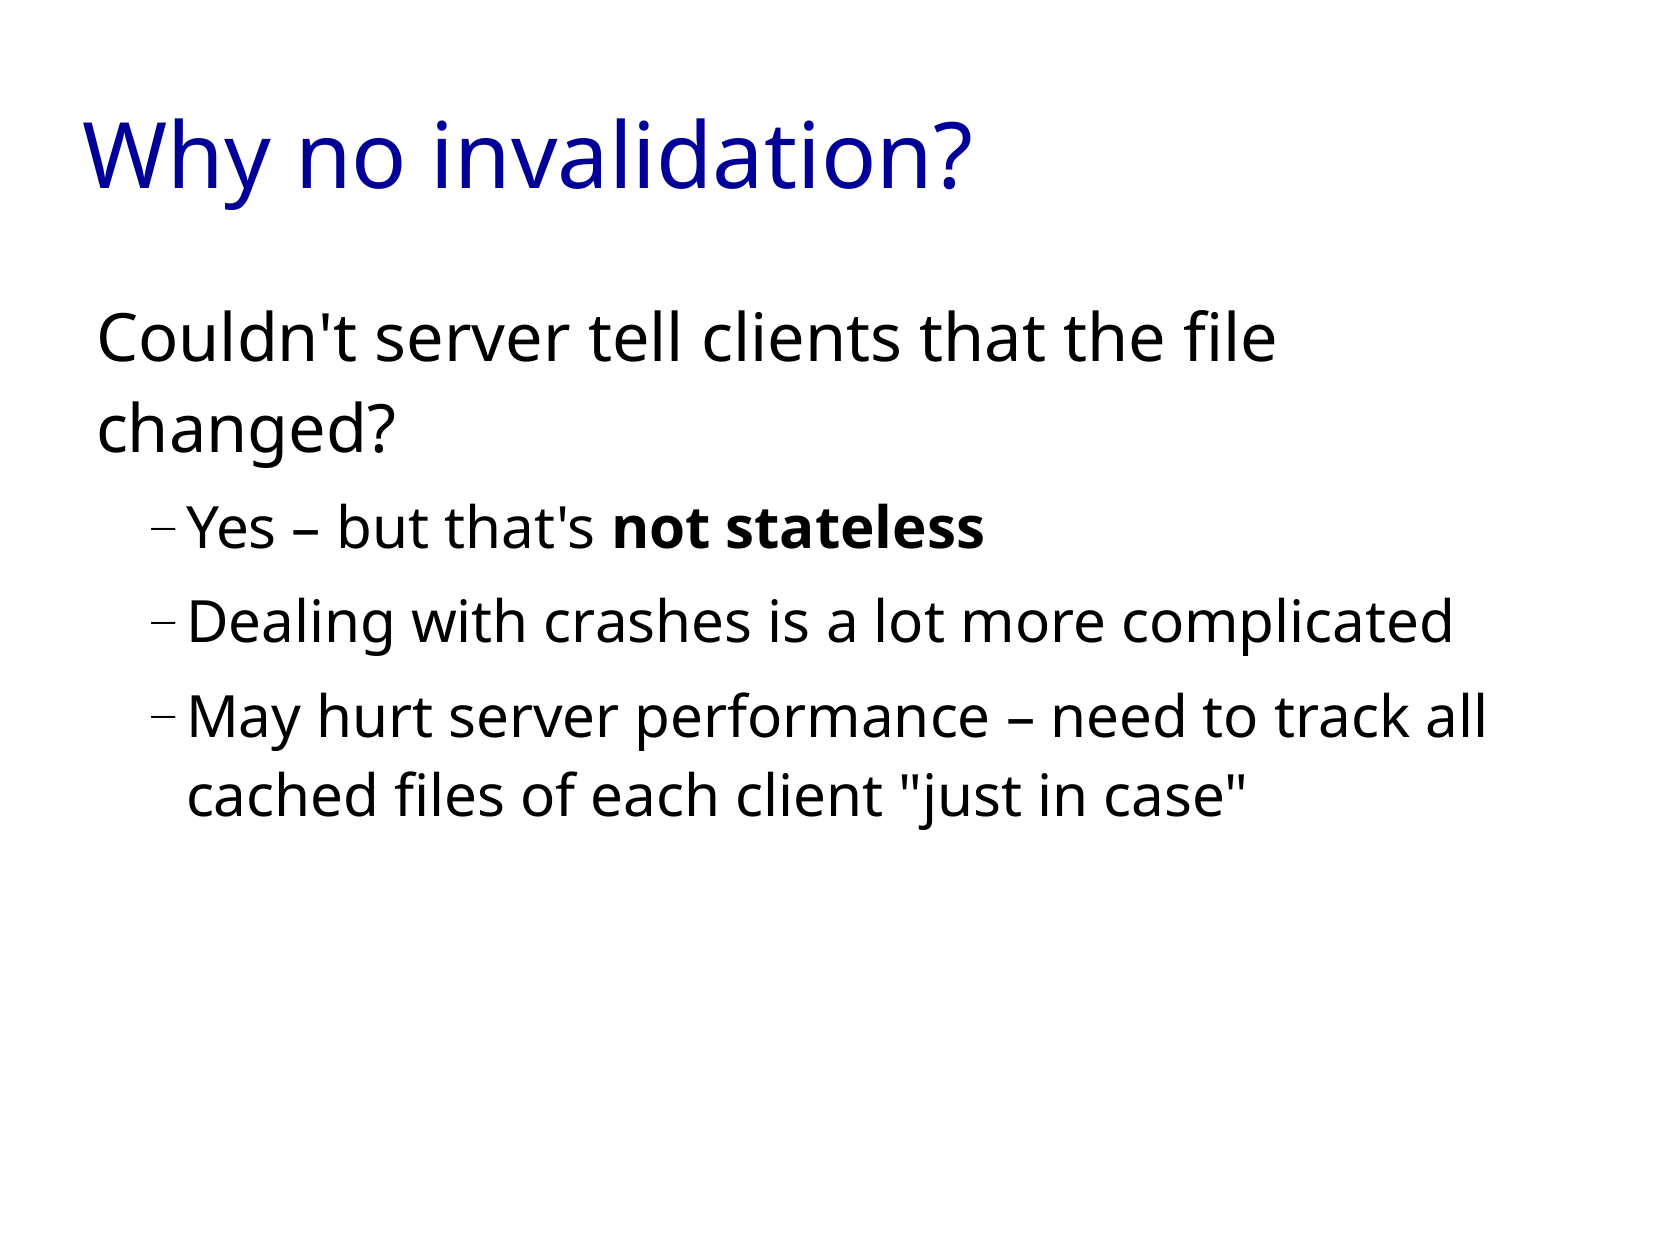

# Why no invalidation?
Couldn't server tell clients that the file changed?
Yes – but that's not stateless
Dealing with crashes is a lot more complicated
May hurt server performance – need to track all cached files of each client "just in case"